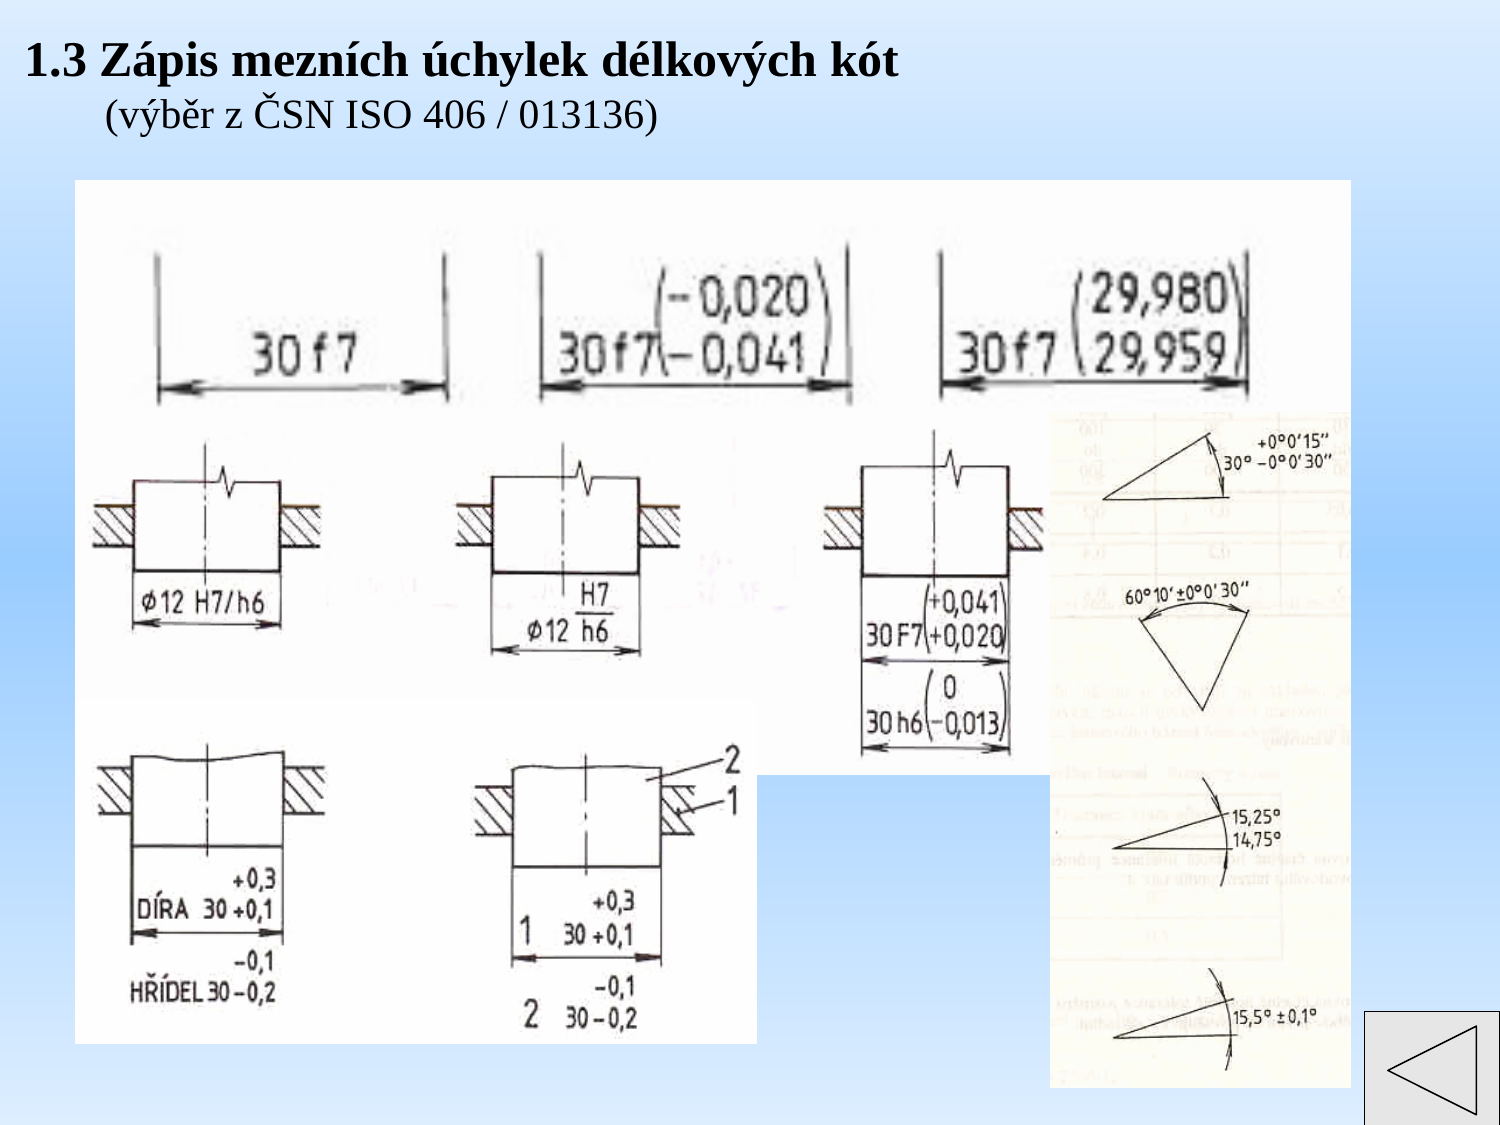

1.3 Zápis mezních úchylek délkových kót
 (výběr z ČSN ISO 406 / 013136)